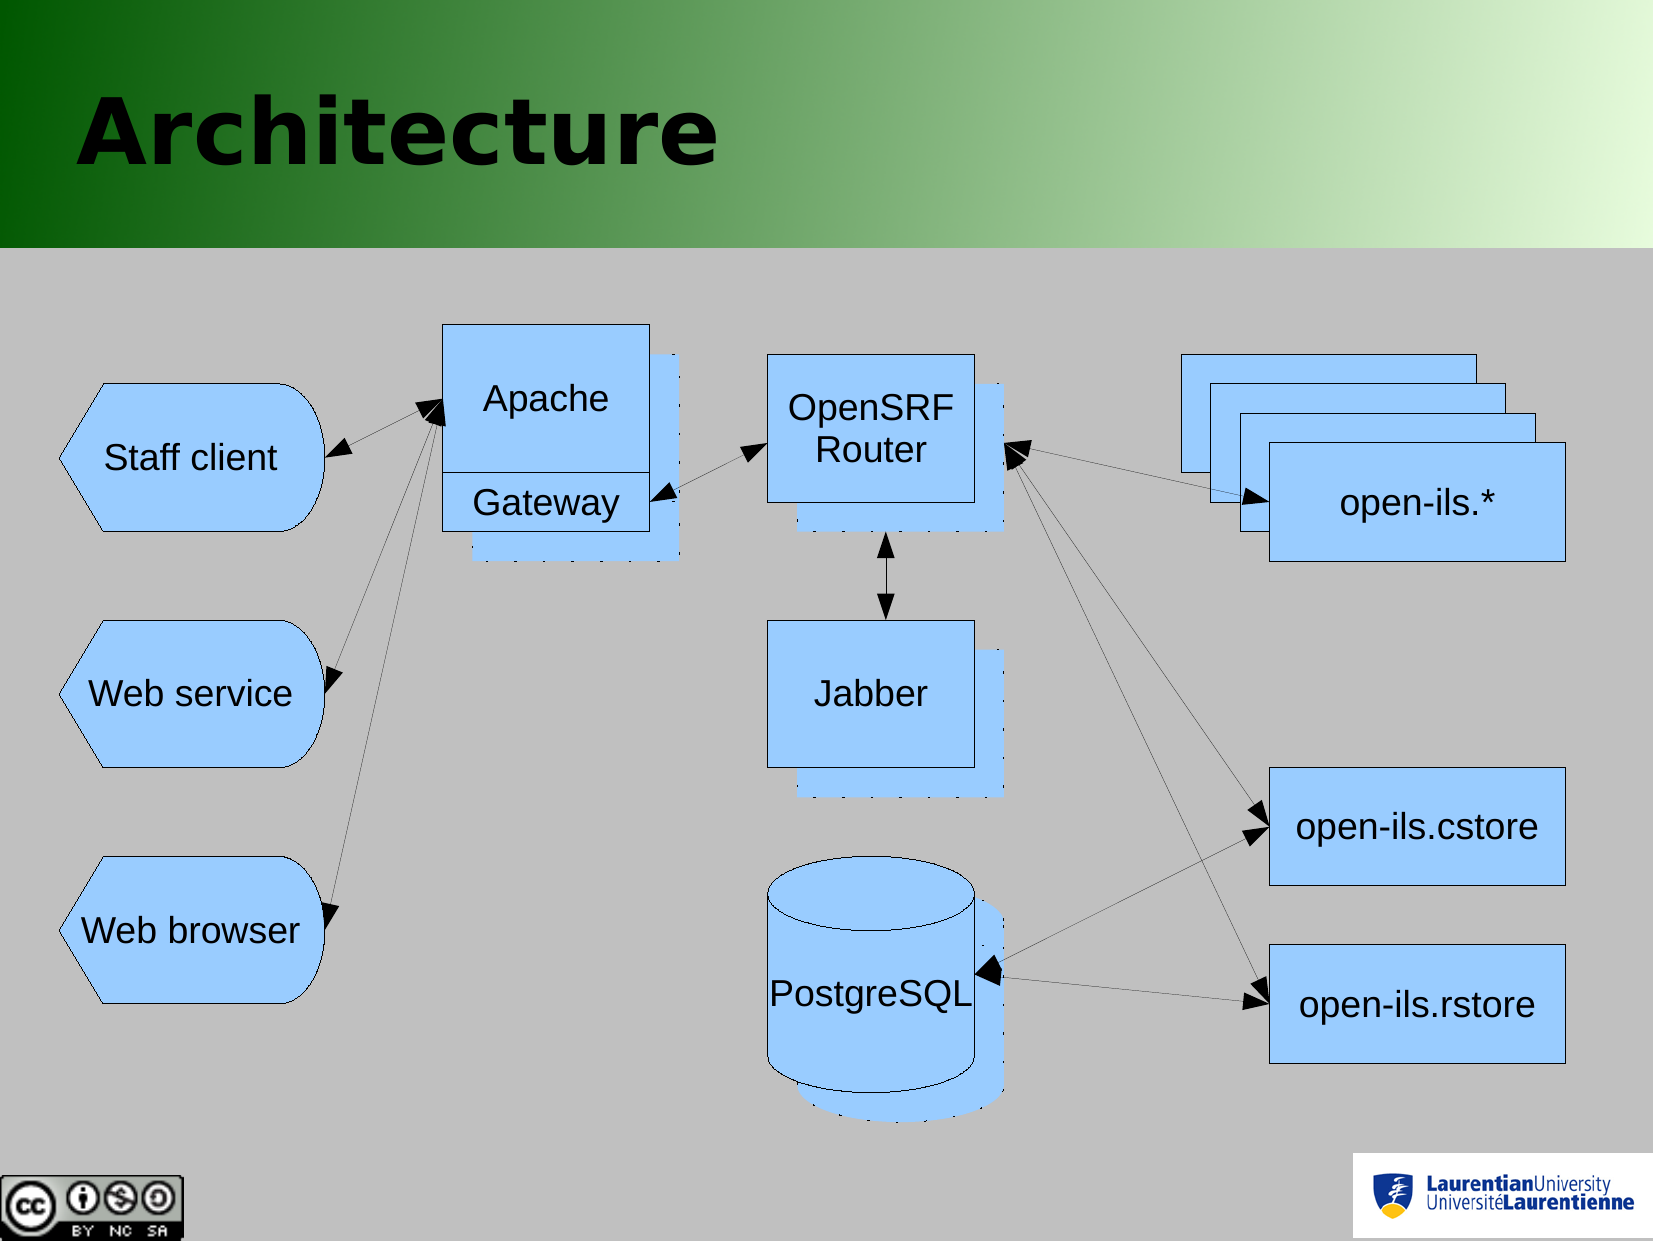

# Architecture
Apache
Apache
OpenSRF
Router
Router
open-ils.*
Staff client
open-ils.*
open-ils.*
open-ils.*
Gateway
Web service
Jabber
Jabber
open-ils.cstore
Web browser
PostgreSQL
open-ils.rstore